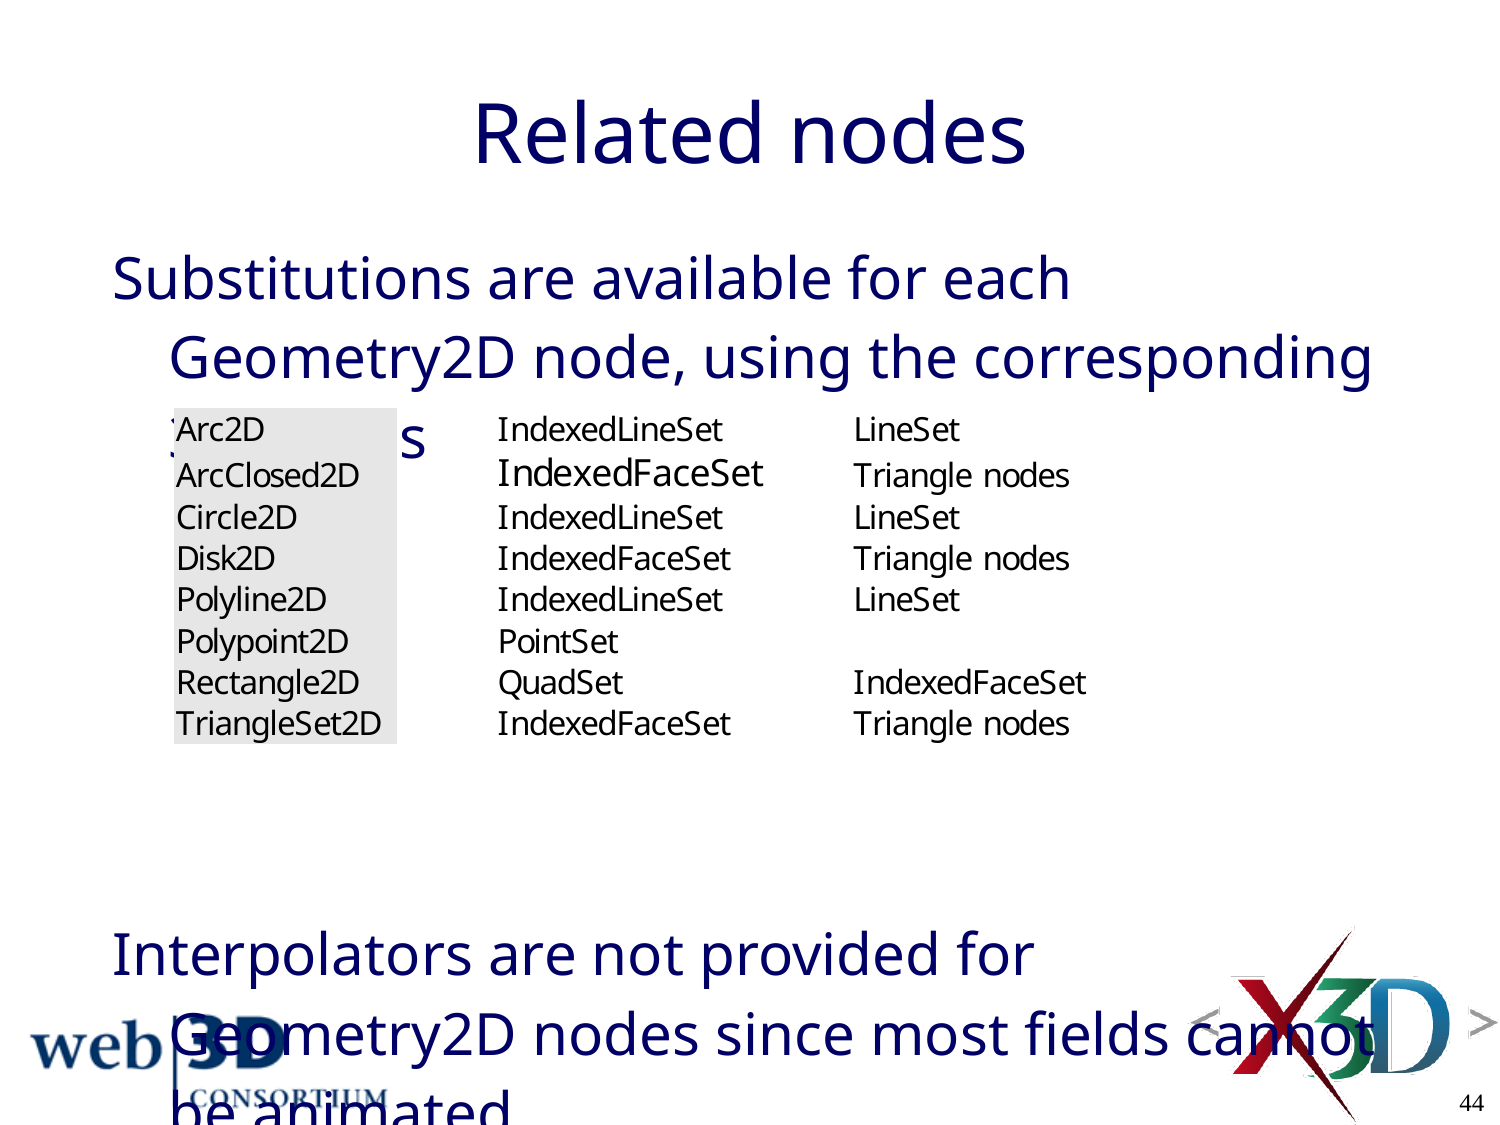

# Related nodes
Substitutions are available for each Geometry2D node, using the corresponding 3D nodes
Interpolators are not provided for Geometry2D nodes since most fields cannot be animated
accessType='initializeOnly'